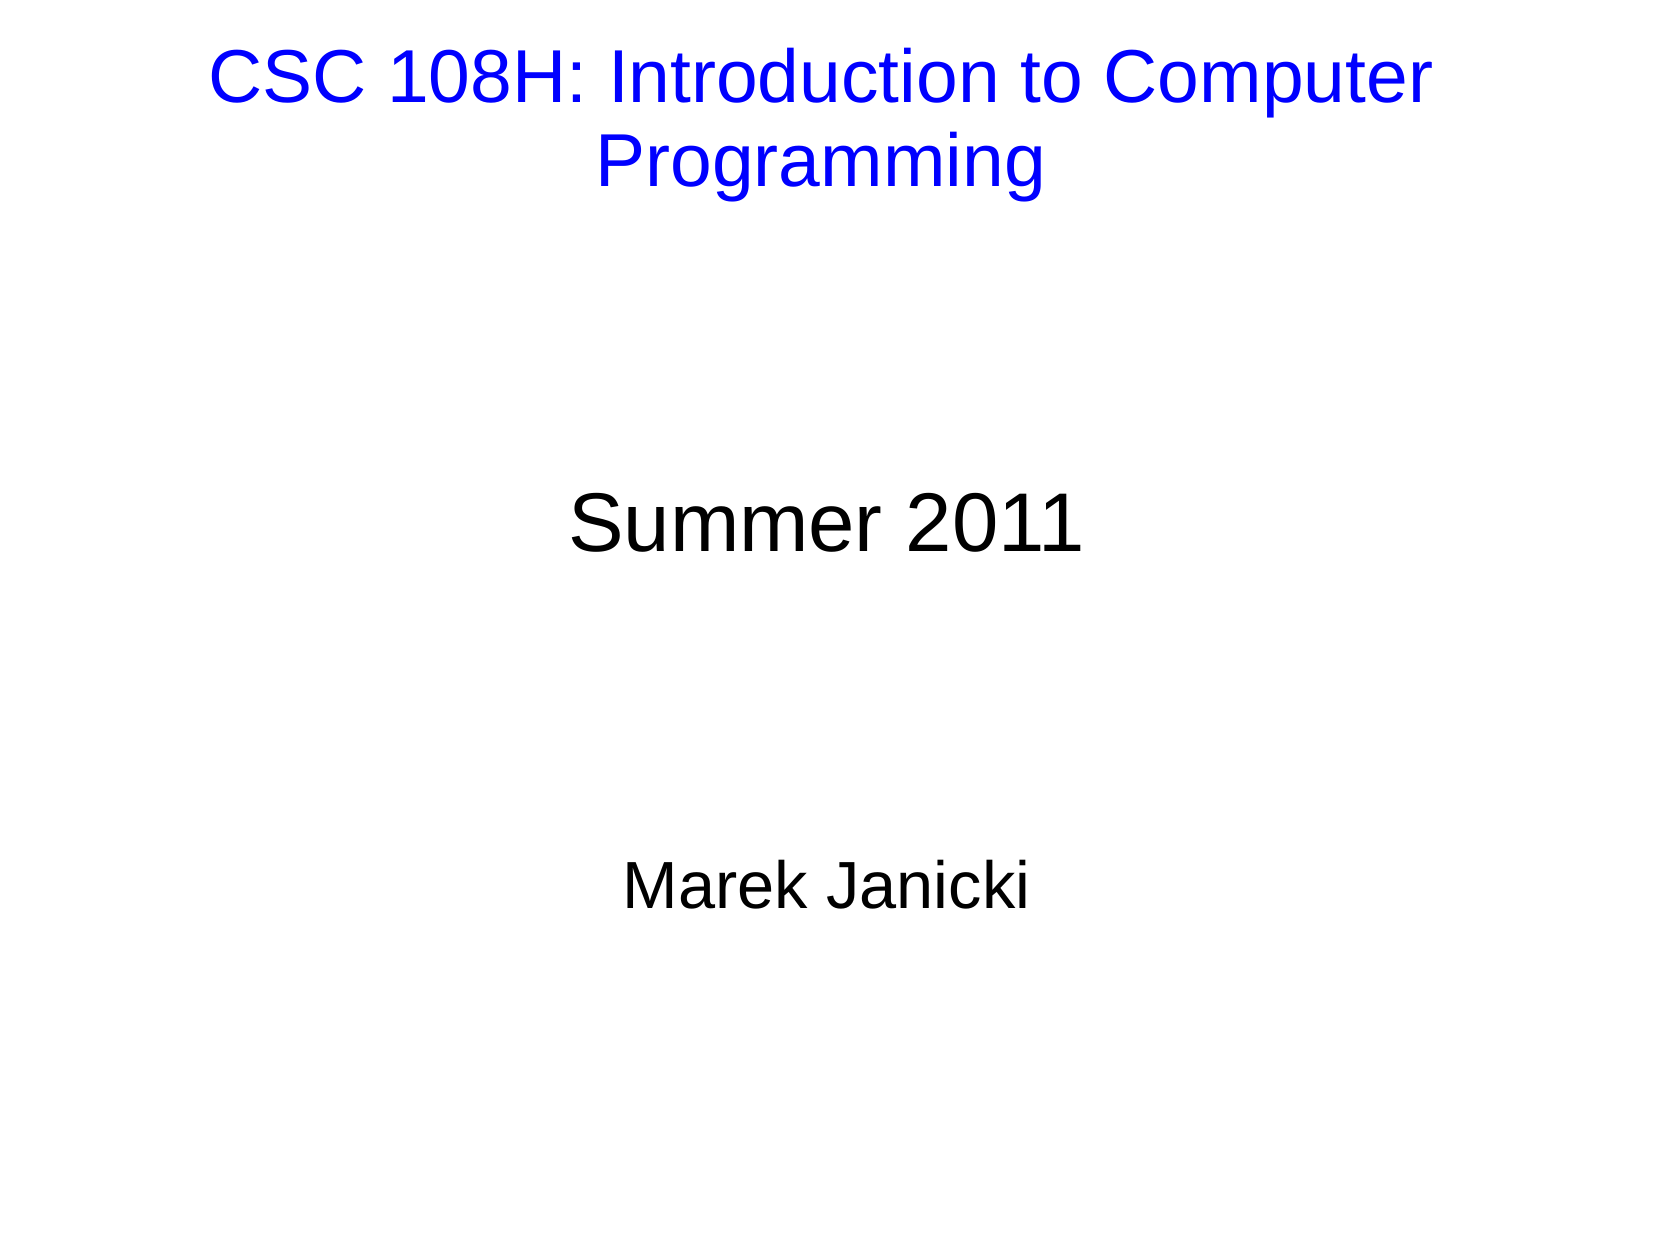

# CSC 108H: Introduction to Computer Programming
Summer 2011
Marek Janicki